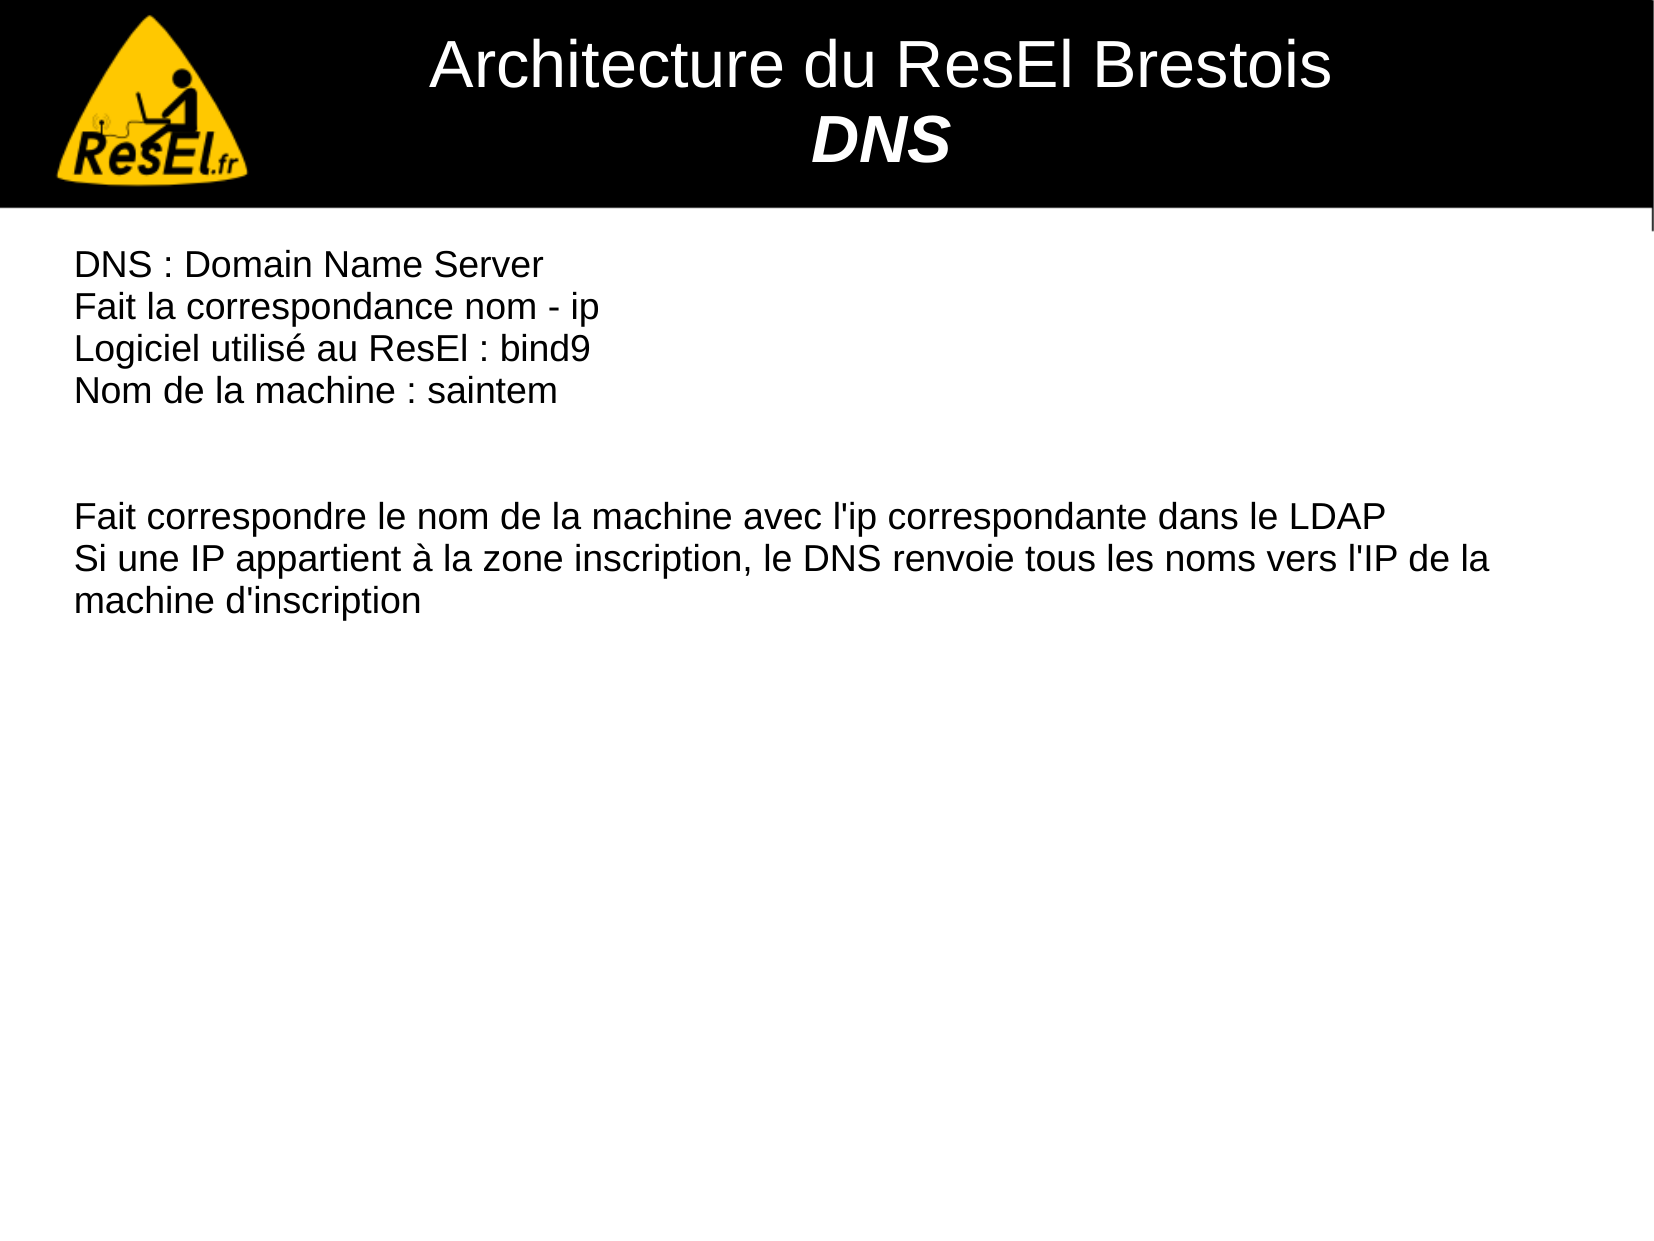

# Architecture du ResEl Brestois DNS
DNS : Domain Name Server
Fait la correspondance nom - ip
Logiciel utilisé au ResEl : bind9
Nom de la machine : saintem
Fait correspondre le nom de la machine avec l'ip correspondante dans le LDAP
Si une IP appartient à la zone inscription, le DNS renvoie tous les noms vers l'IP de la machine d'inscription